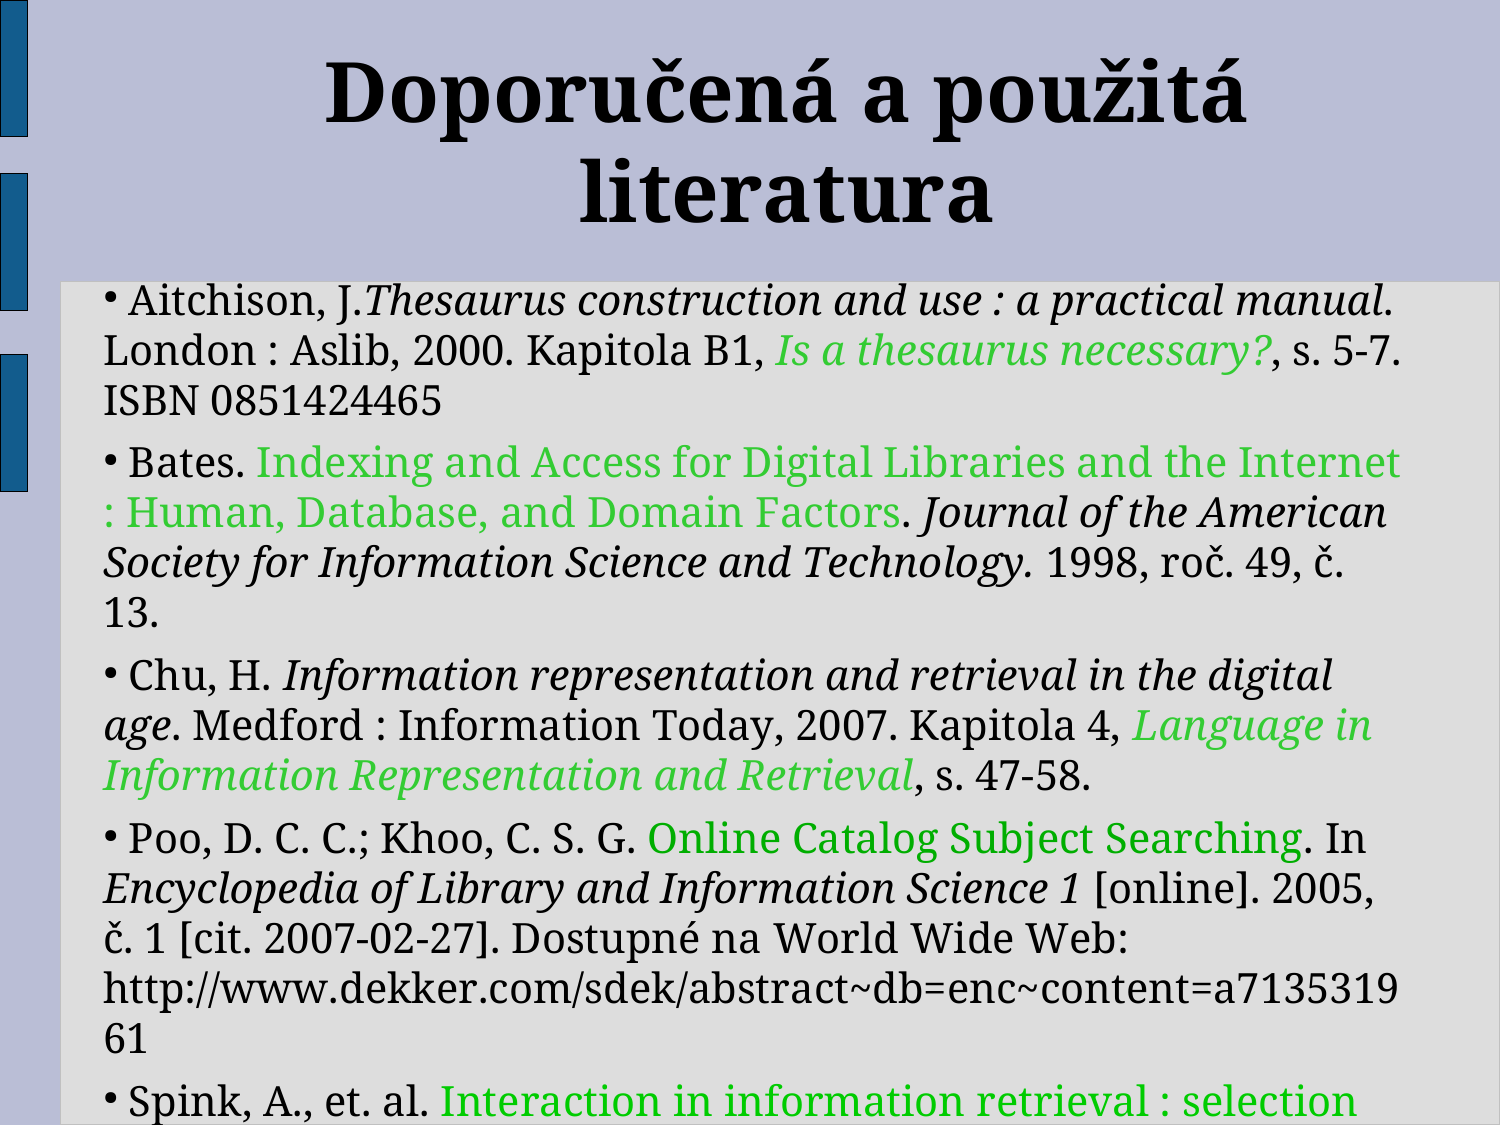

# Doporučená a použitá literatura
 Aitchison, J.Thesaurus construction and use : a practical manual. London : Aslib, 2000. Kapitola B1, Is a thesaurus necessary?, s. 5-7. ISBN 0851424465
 Bates. Indexing and Access for Digital Libraries and the Internet : Human, Database, and Domain Factors. Journal of the American Society for Information Science and Technology. 1998, roč. 49, č. 13.
 Chu, H. Information representation and retrieval in the digital age. Medford : Information Today, 2007. Kapitola 4, Language in Information Representation and Retrieval, s. 47-58.
 Poo, D. C. C.; Khoo, C. S. G. Online Catalog Subject Searching. In Encyclopedia of Library and Information Science 1 [online]. 2005, č. 1 [cit. 2007-02-27]. Dostupné na World Wide Web: http://www.dekker.com/sdek/abstract~db=enc~content=a713531961
 Spink, A., et. al. Interaction in information retrieval : selection and effectiveness of search terms. Journal of the American Society for Information Science, 1997, roč. 48, č. 8, s. 741-61.